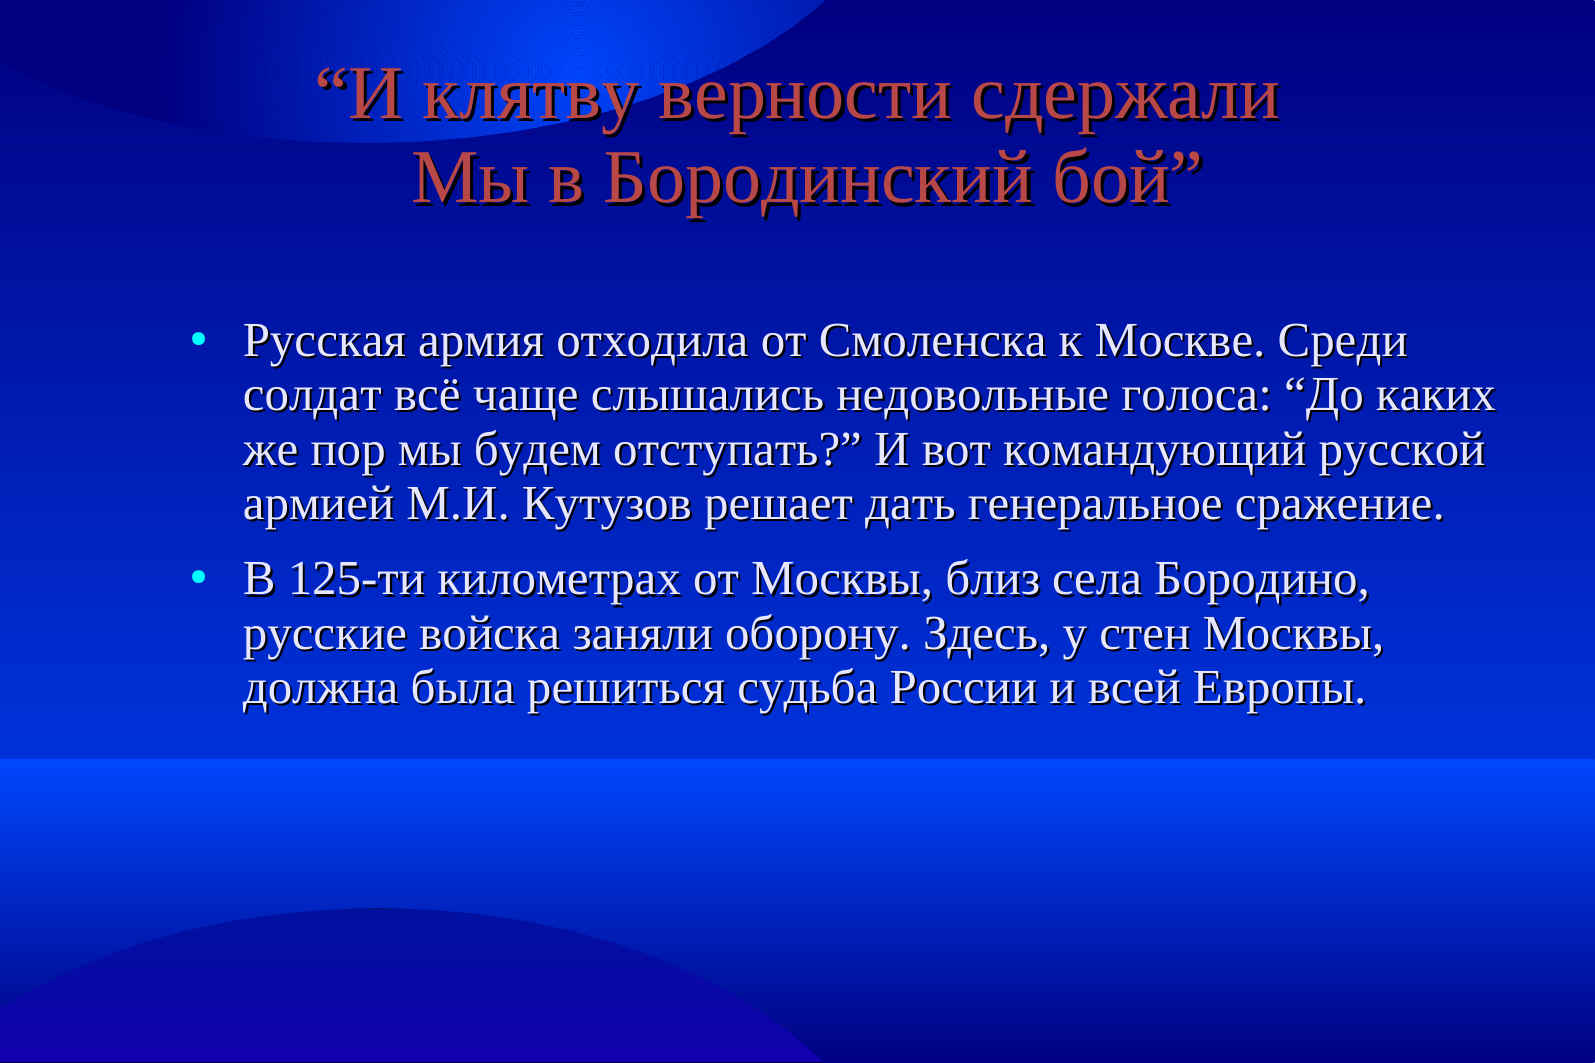

# “И клятву верности сдержали Мы в Бородинский бой”
Русская армия отходила от Смоленска к Москве. Среди солдат всё чаще слышались недовольные голоса: “До каких же пор мы будем отступать?” И вот командующий русской армией М.И. Кутузов решает дать генеральное сражение.
В 125-ти километрах от Москвы, близ села Бородино, русские войска заняли оборону. Здесь, у стен Москвы, должна была решиться судьба России и всей Европы.